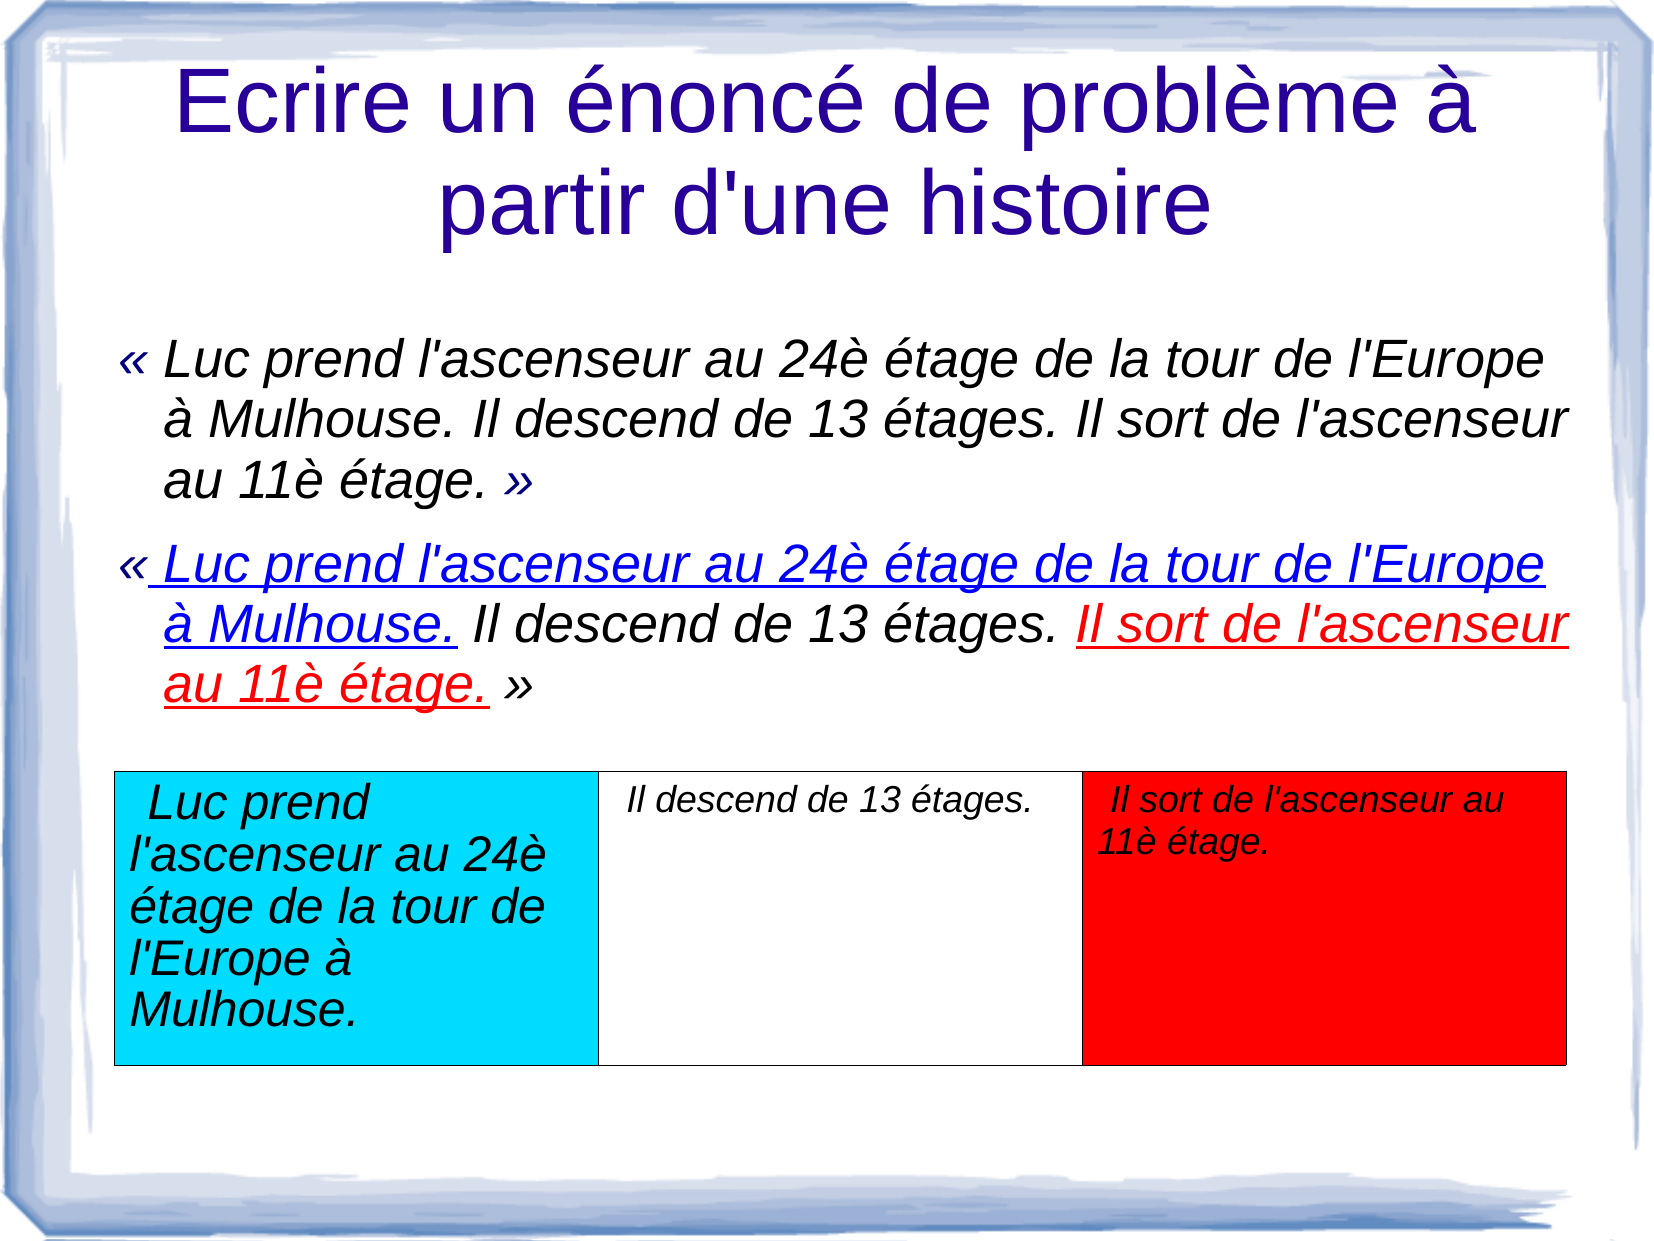

# Ecrire un énoncé de problème à partir d'une histoire
« Luc prend l'ascenseur au 24è étage de la tour de l'Europe à Mulhouse. Il descend de 13 étages. Il sort de l'ascenseur au 11è étage. »
« Luc prend l'ascenseur au 24è étage de la tour de l'Europe à Mulhouse. Il descend de 13 étages. Il sort de l'ascenseur au 11è étage. »
| Luc prend l'ascenseur au 24è étage de la tour de l'Europe à Mulhouse. | Il descend de 13 étages. | Il sort de l'ascenseur au 11è étage. |
| --- | --- | --- |